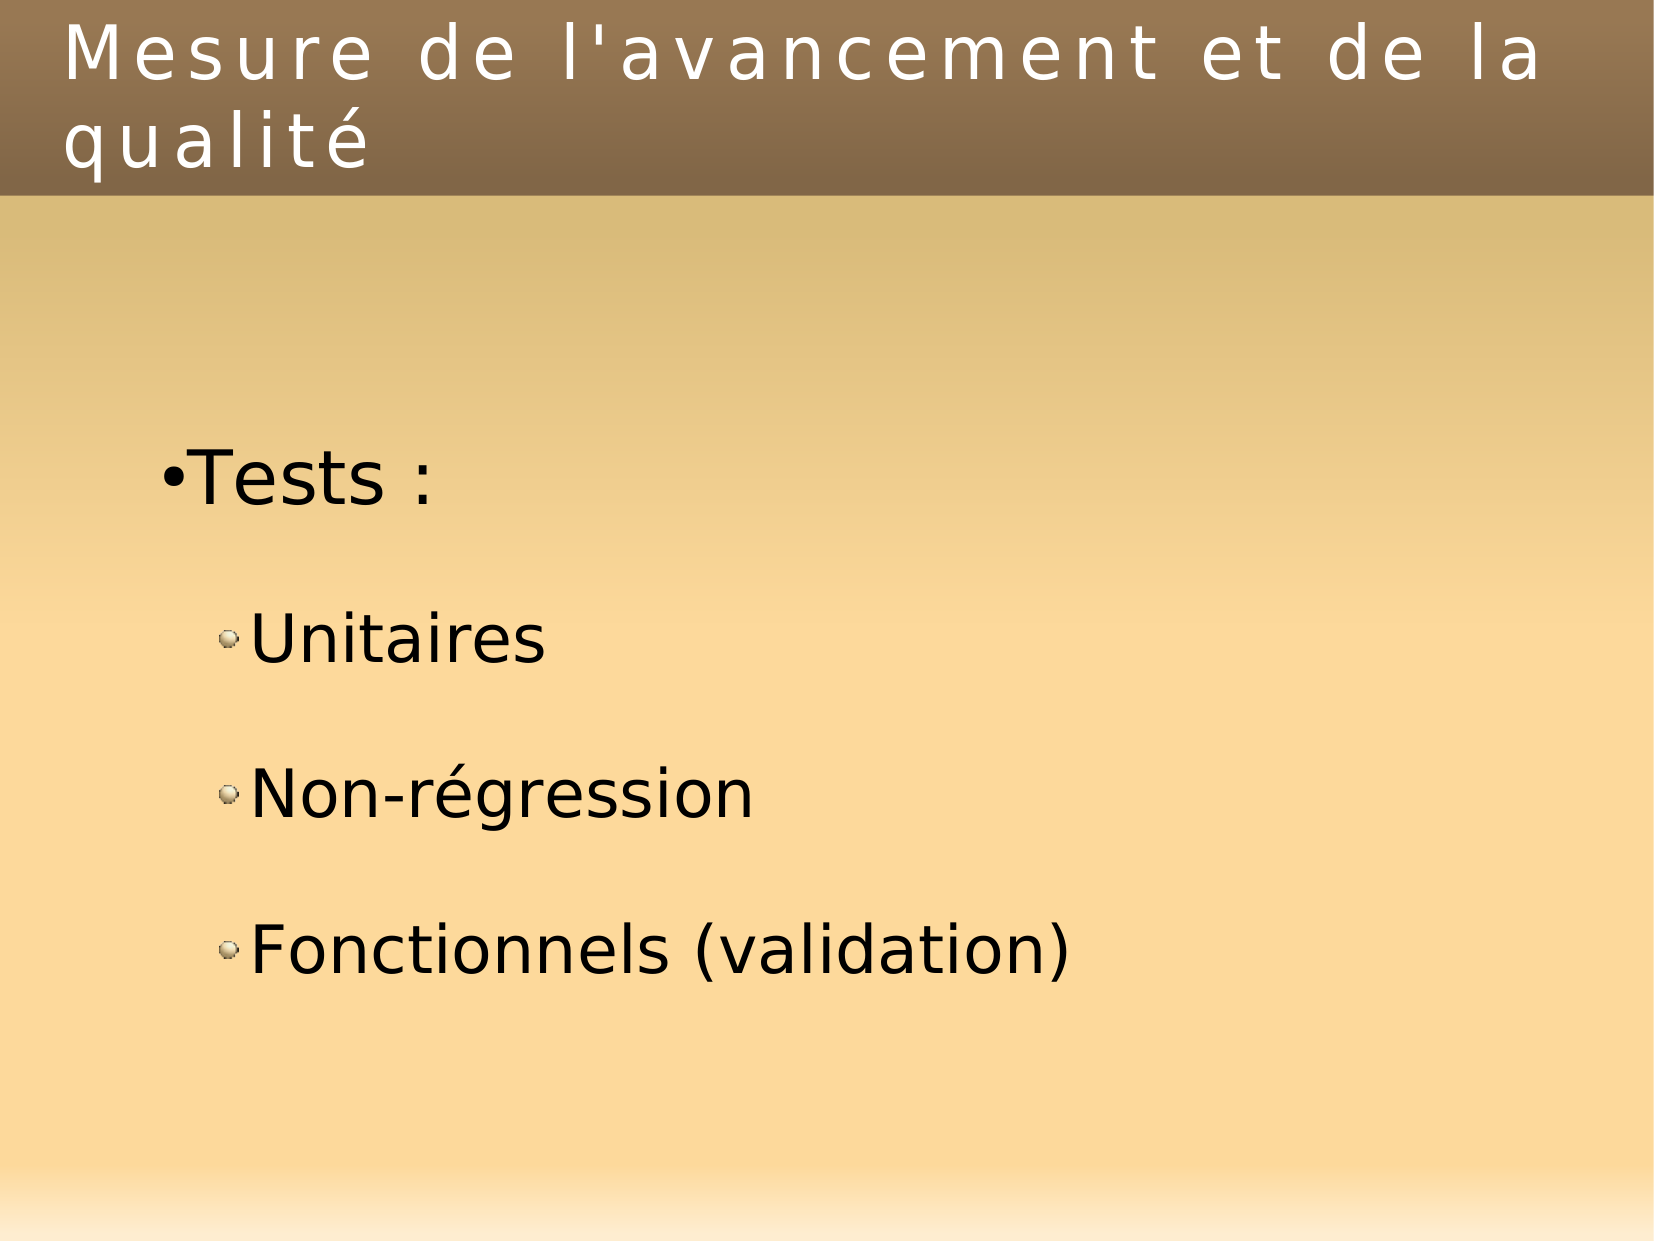

# Mesure de l'avancement et de la qualité
Tests :
Unitaires
Non-régression
Fonctionnels (validation)